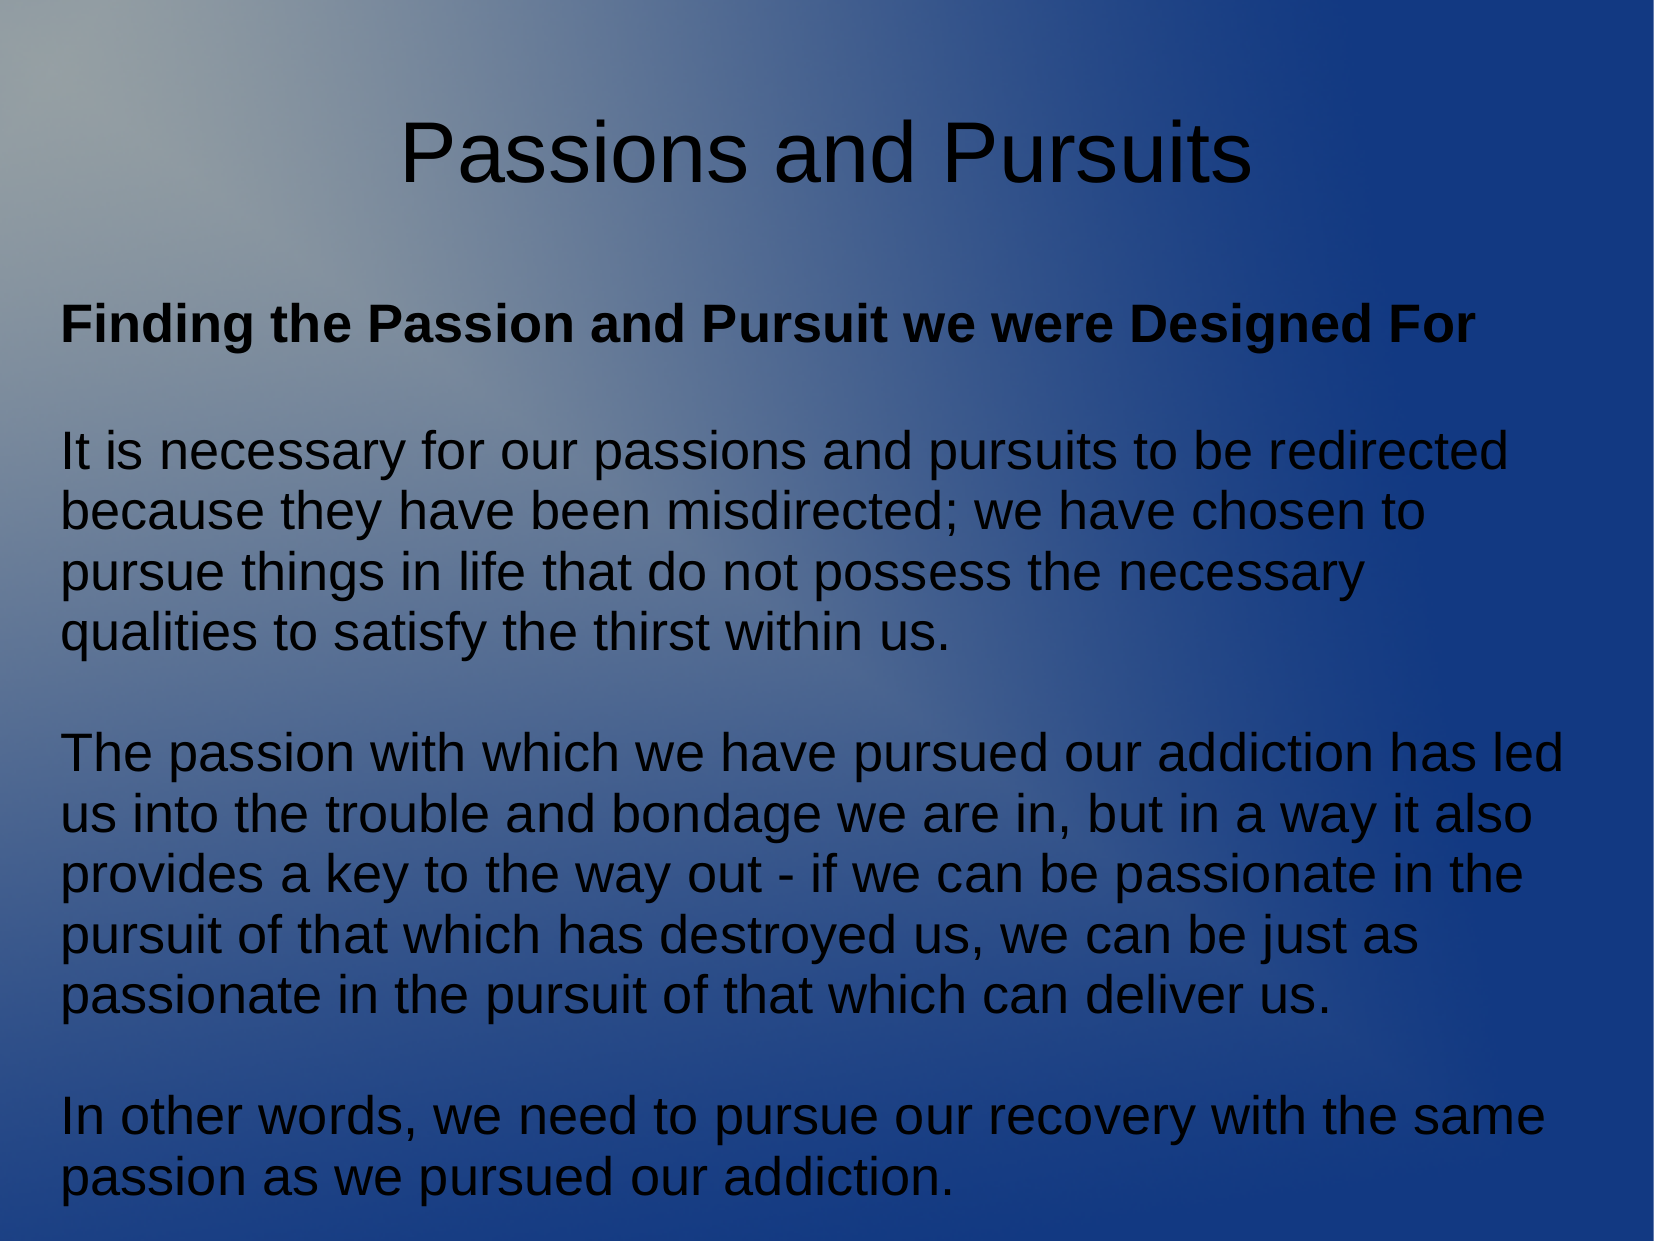

# Passions and Pursuits
Finding the Passion and Pursuit we were Designed For
It is necessary for our passions and pursuits to be redirected because they have been misdirected; we have chosen to pursue things in life that do not possess the necessary qualities to satisfy the thirst within us.
The passion with which we have pursued our addiction has led us into the trouble and bondage we are in, but in a way it also provides a key to the way out - if we can be passionate in the pursuit of that which has destroyed us, we can be just as passionate in the pursuit of that which can deliver us.
In other words, we need to pursue our recovery with the same passion as we pursued our addiction.